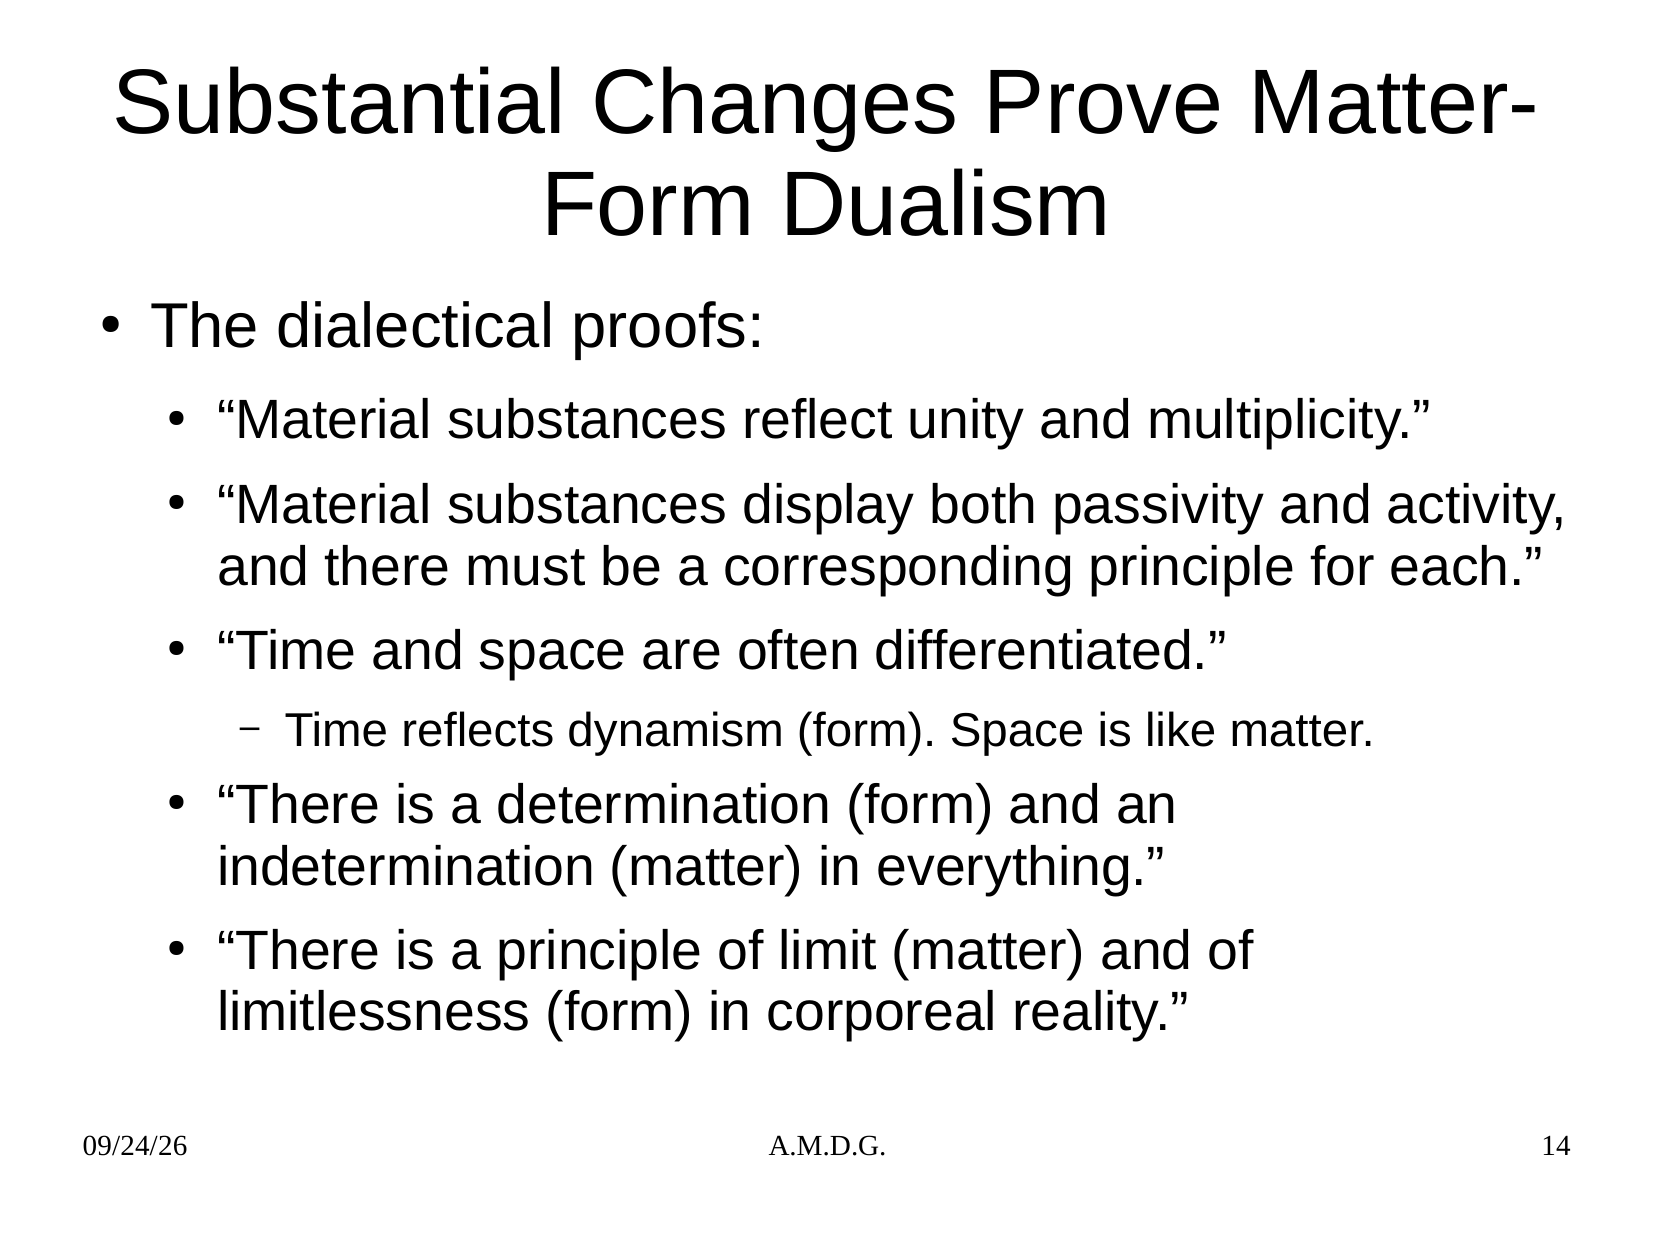

# Substantial Changes Prove Matter-Form Dualism
The dialectical proofs:
“Material substances reflect unity and multiplicity.”
“Material substances display both passivity and activity, and there must be a corresponding principle for each.”
“Time and space are often differentiated.”
Time reflects dynamism (form). Space is like matter.
“There is a determination (form) and an indetermination (matter) in everything.”
“There is a principle of limit (matter) and of limitlessness (form) in corporeal reality.”
A.M.D.G.
14